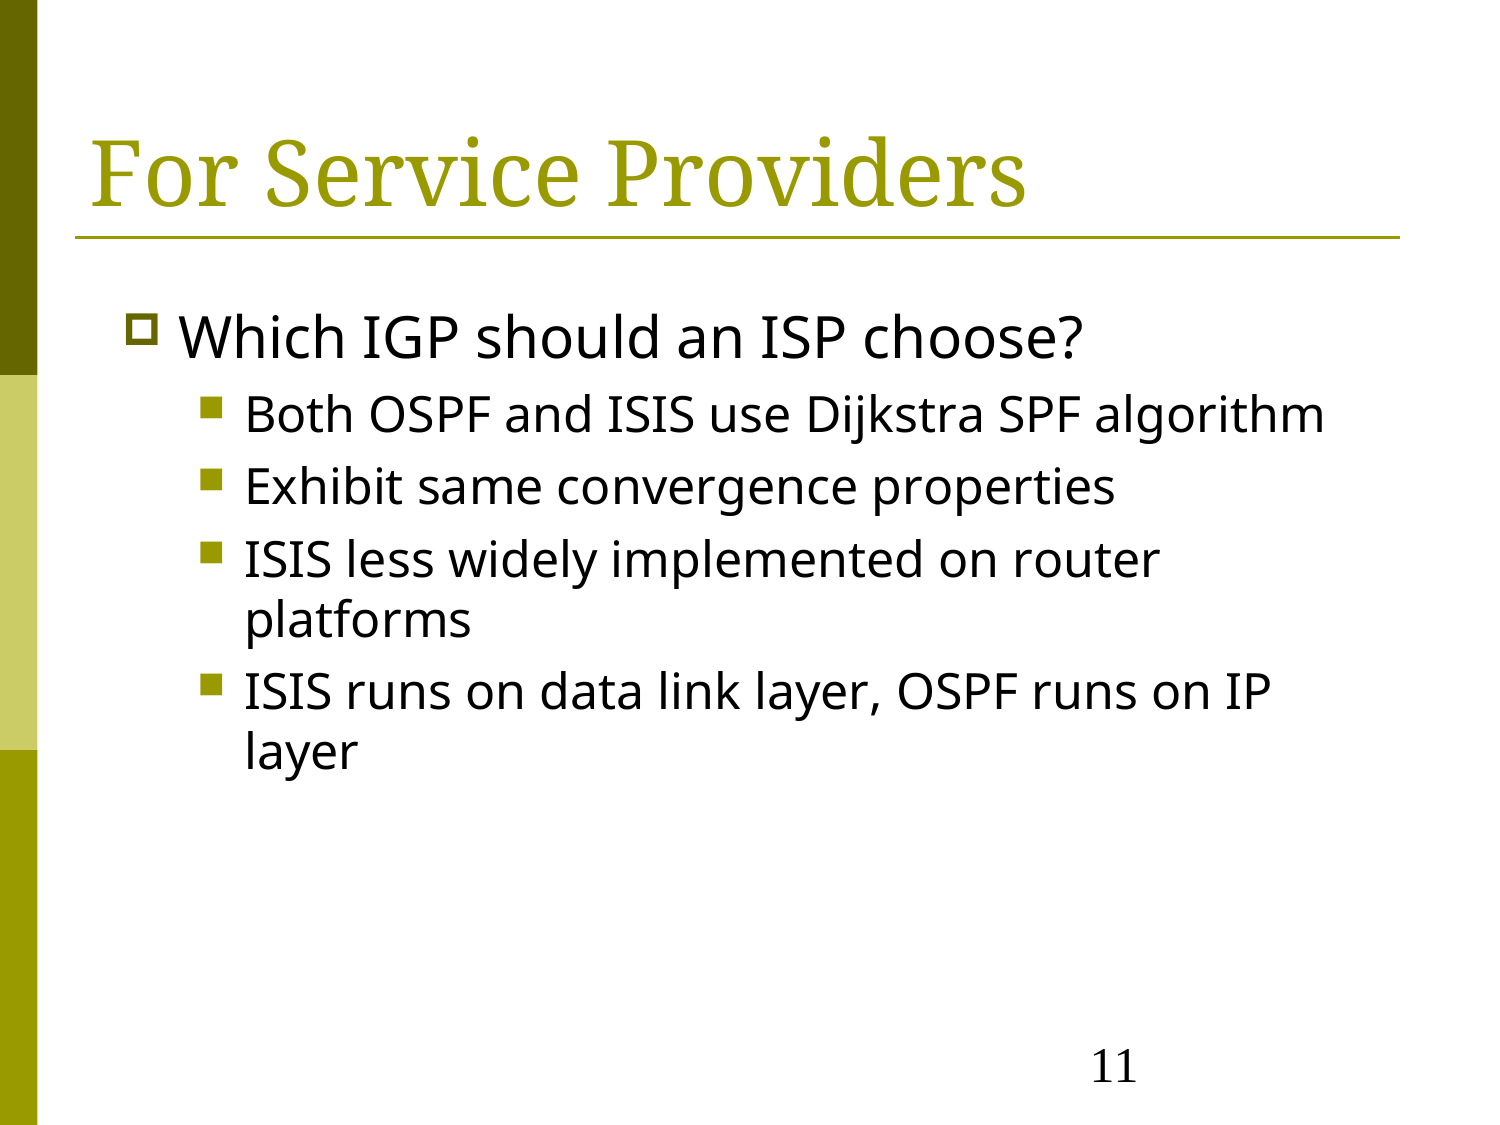

# For Service Providers
Which IGP should an ISP choose?
Both OSPF and ISIS use Dijkstra SPF algorithm
Exhibit same convergence properties
ISIS less widely implemented on router platforms
ISIS runs on data link layer, OSPF runs on IP layer
11